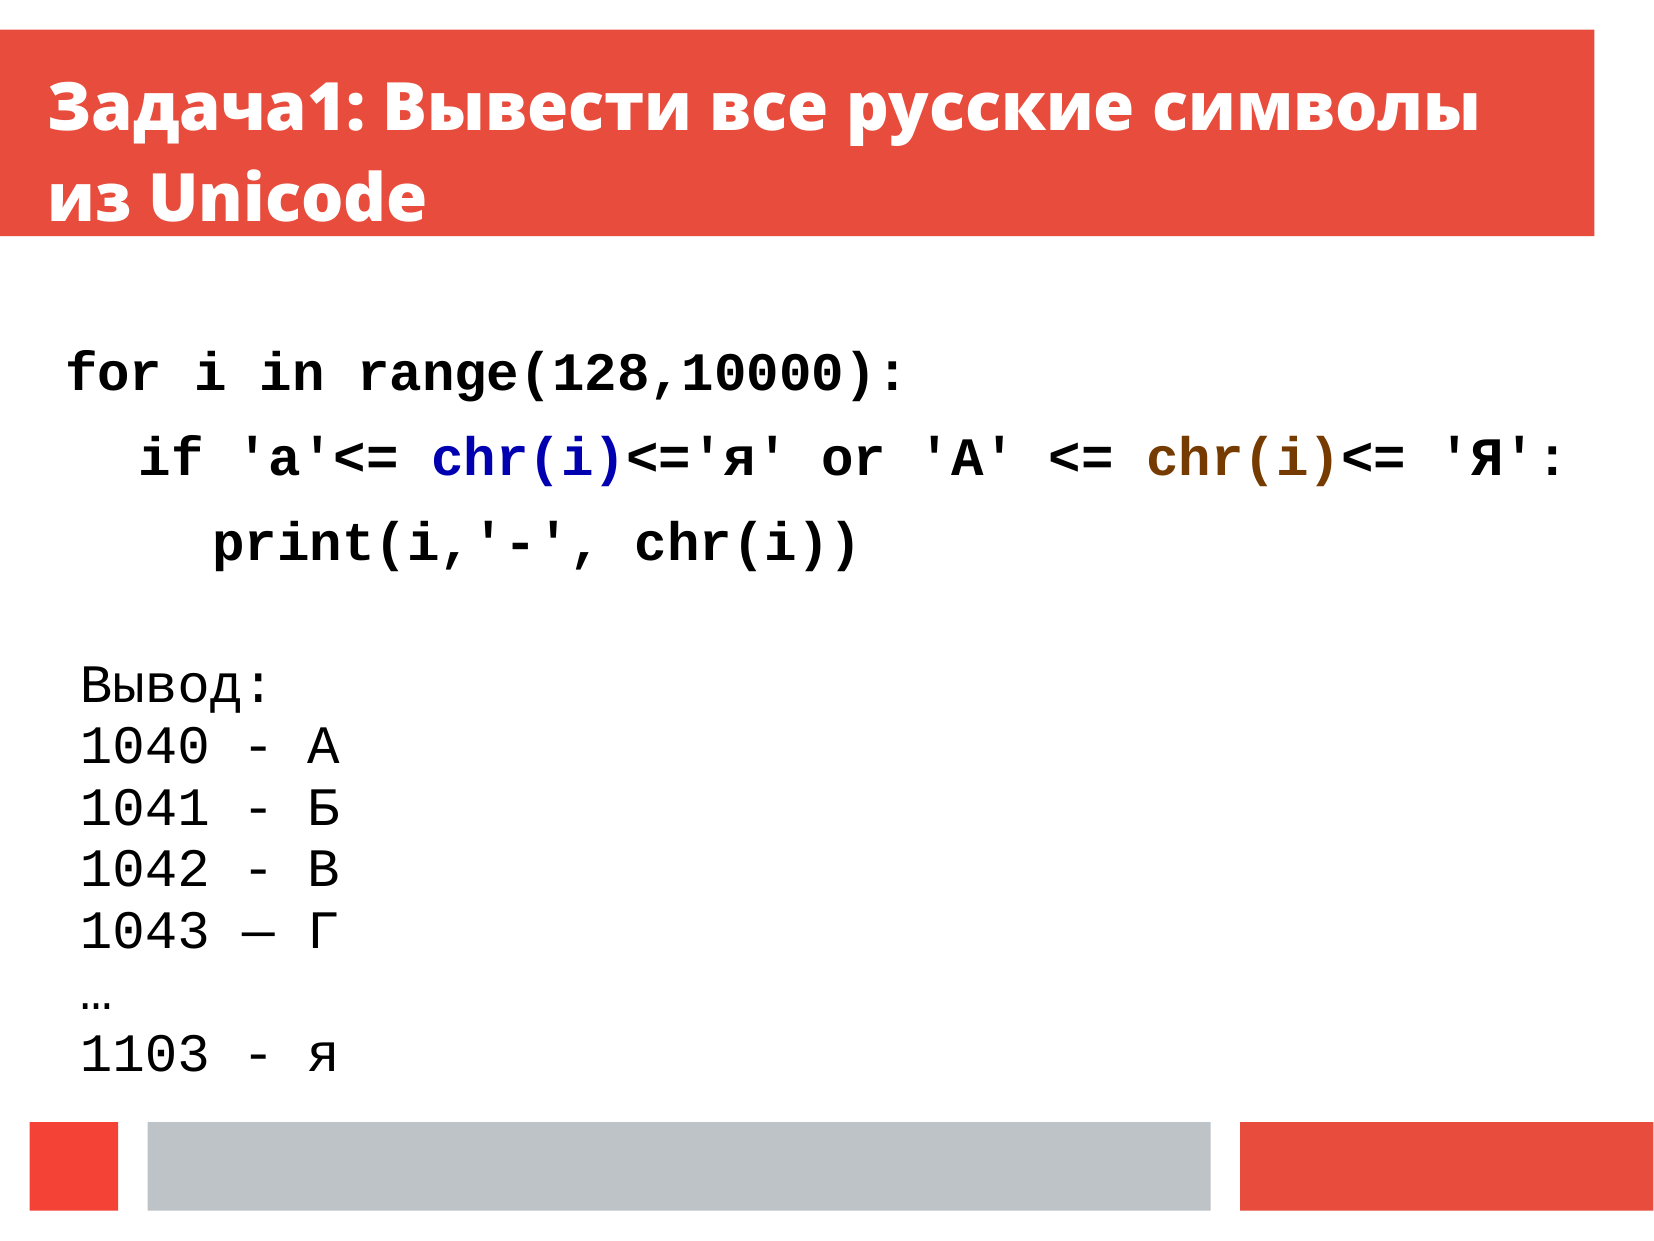

# Задача1: Вывести все русские символы из Unicode
for i in range(128,10000):
	if 'а'<= chr(i)<='я' or 'А' <= chr(i)<= 'Я':
		print(i,'-', chr(i))
Вывод:
1040 - А
1041 - Б
1042 - В
1043 — Г
…
1103 - я